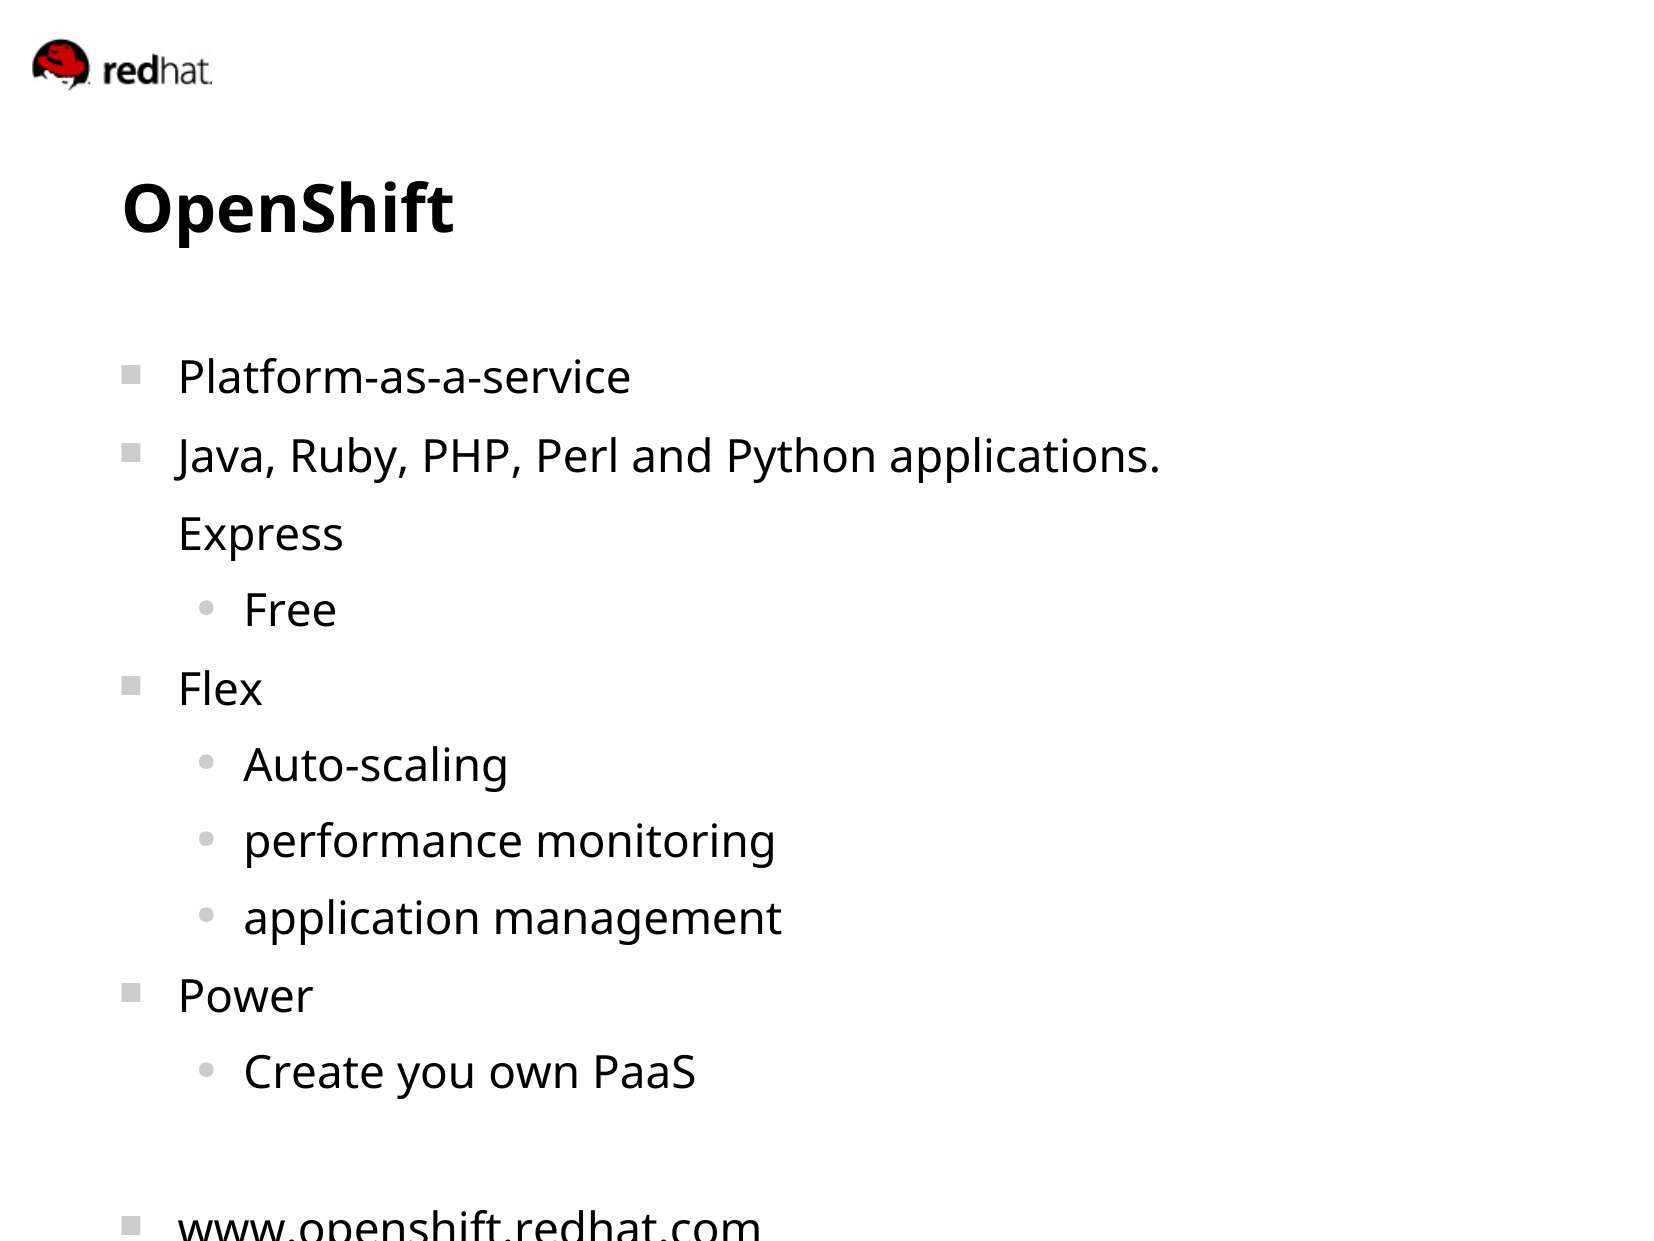

# OpenShift
Platform-as-a-service
Java, Ruby, PHP, Perl and Python applications.
Express
Free
Flex
Auto-scaling
performance monitoring
application management
Power
Create you own PaaS
www.openshift.redhat.com